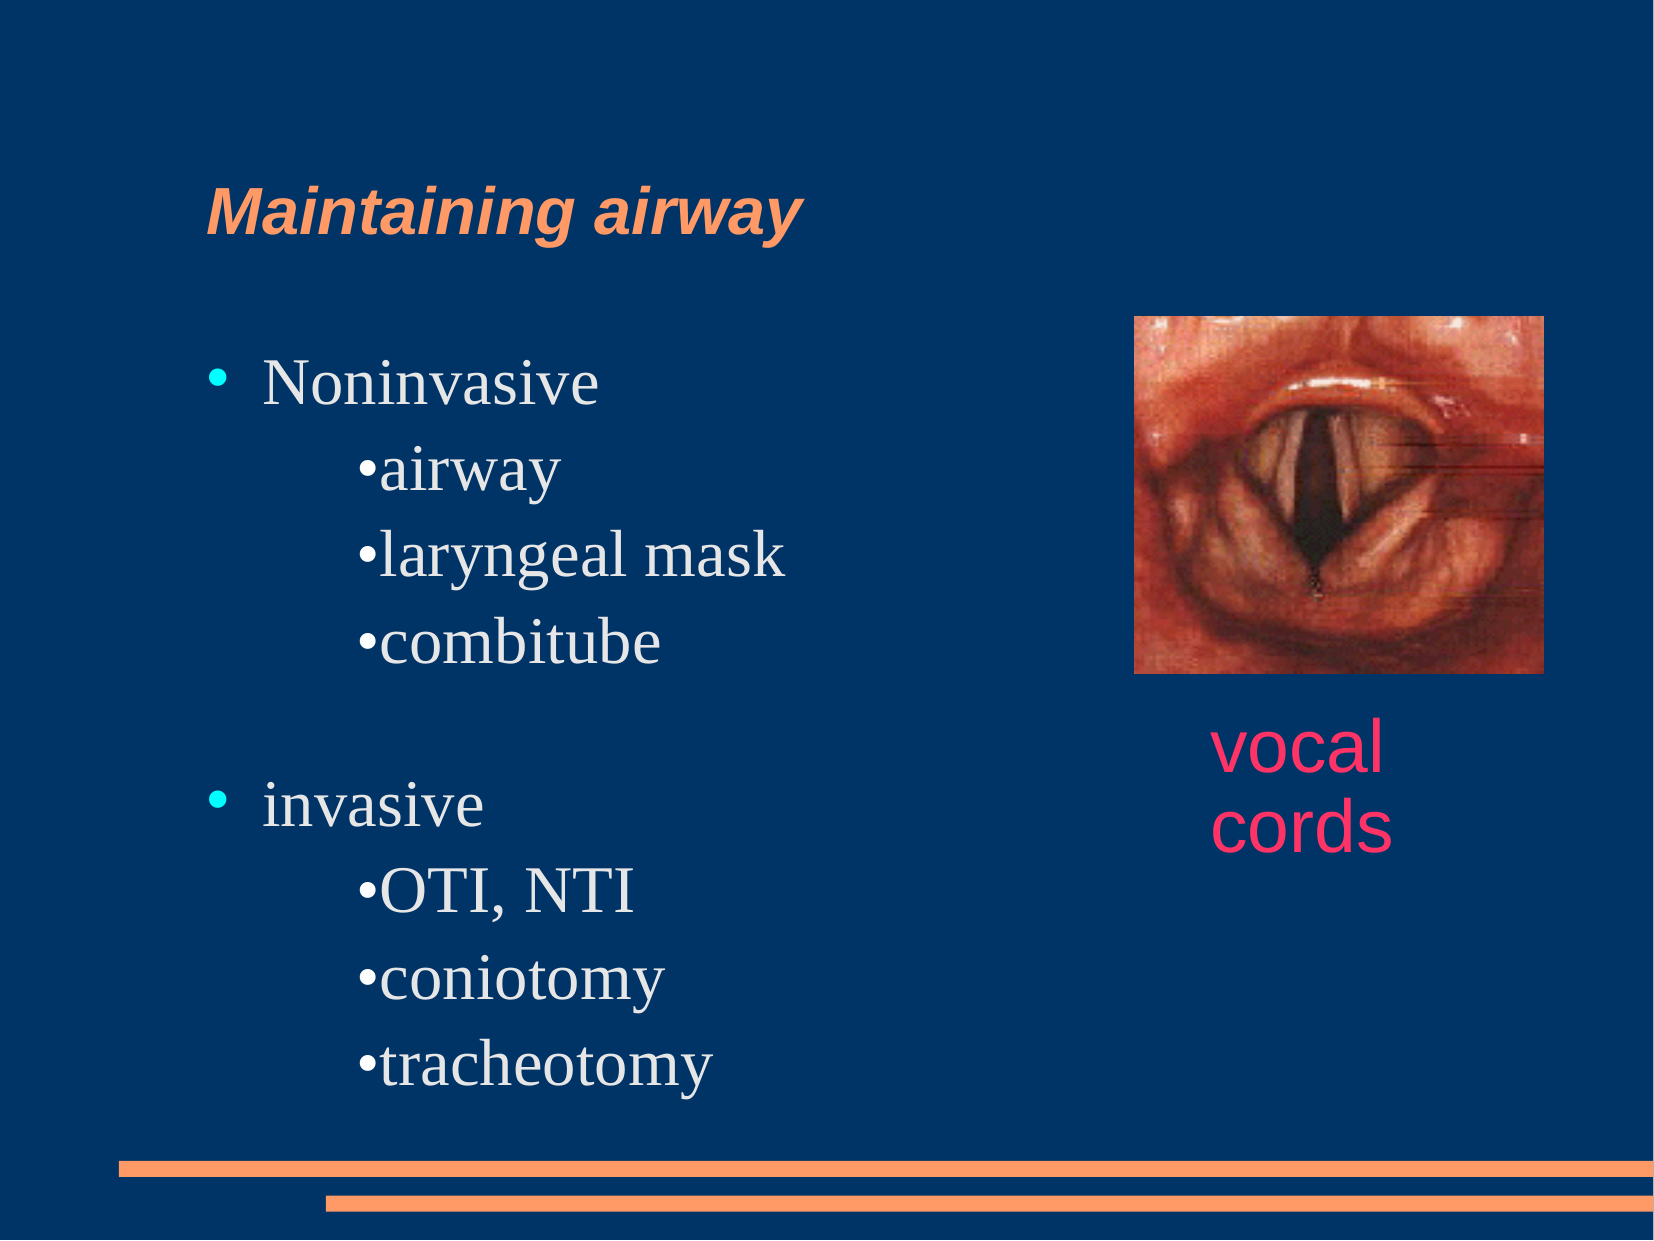

# Maintaining airway
Noninvasive
airway
laryngeal mask
combitube
invasive
OTI, NTI
coniotomy
tracheotomy
vocal cords